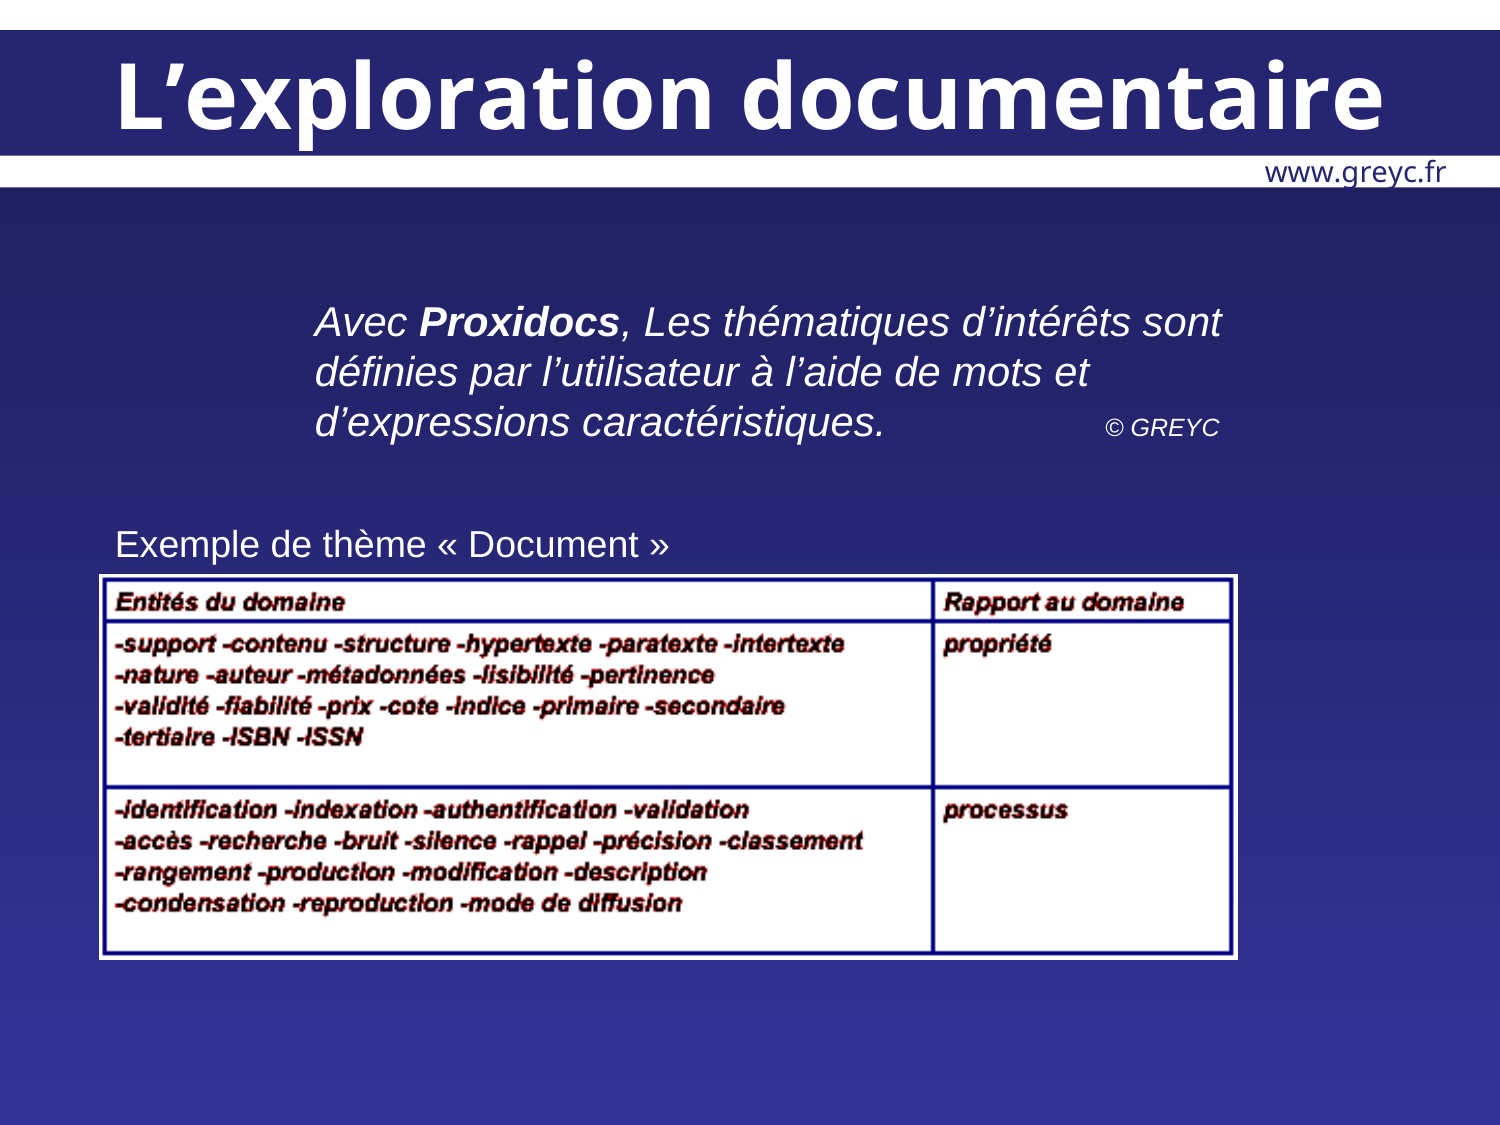

L’exploration documentaire
www.greyc.fr
Avec Proxidocs, Les thématiques d’intérêts sont définies par l’utilisateur à l’aide de mots et d’expressions caractéristiques. © GREYC
Exemple de thème « Document »